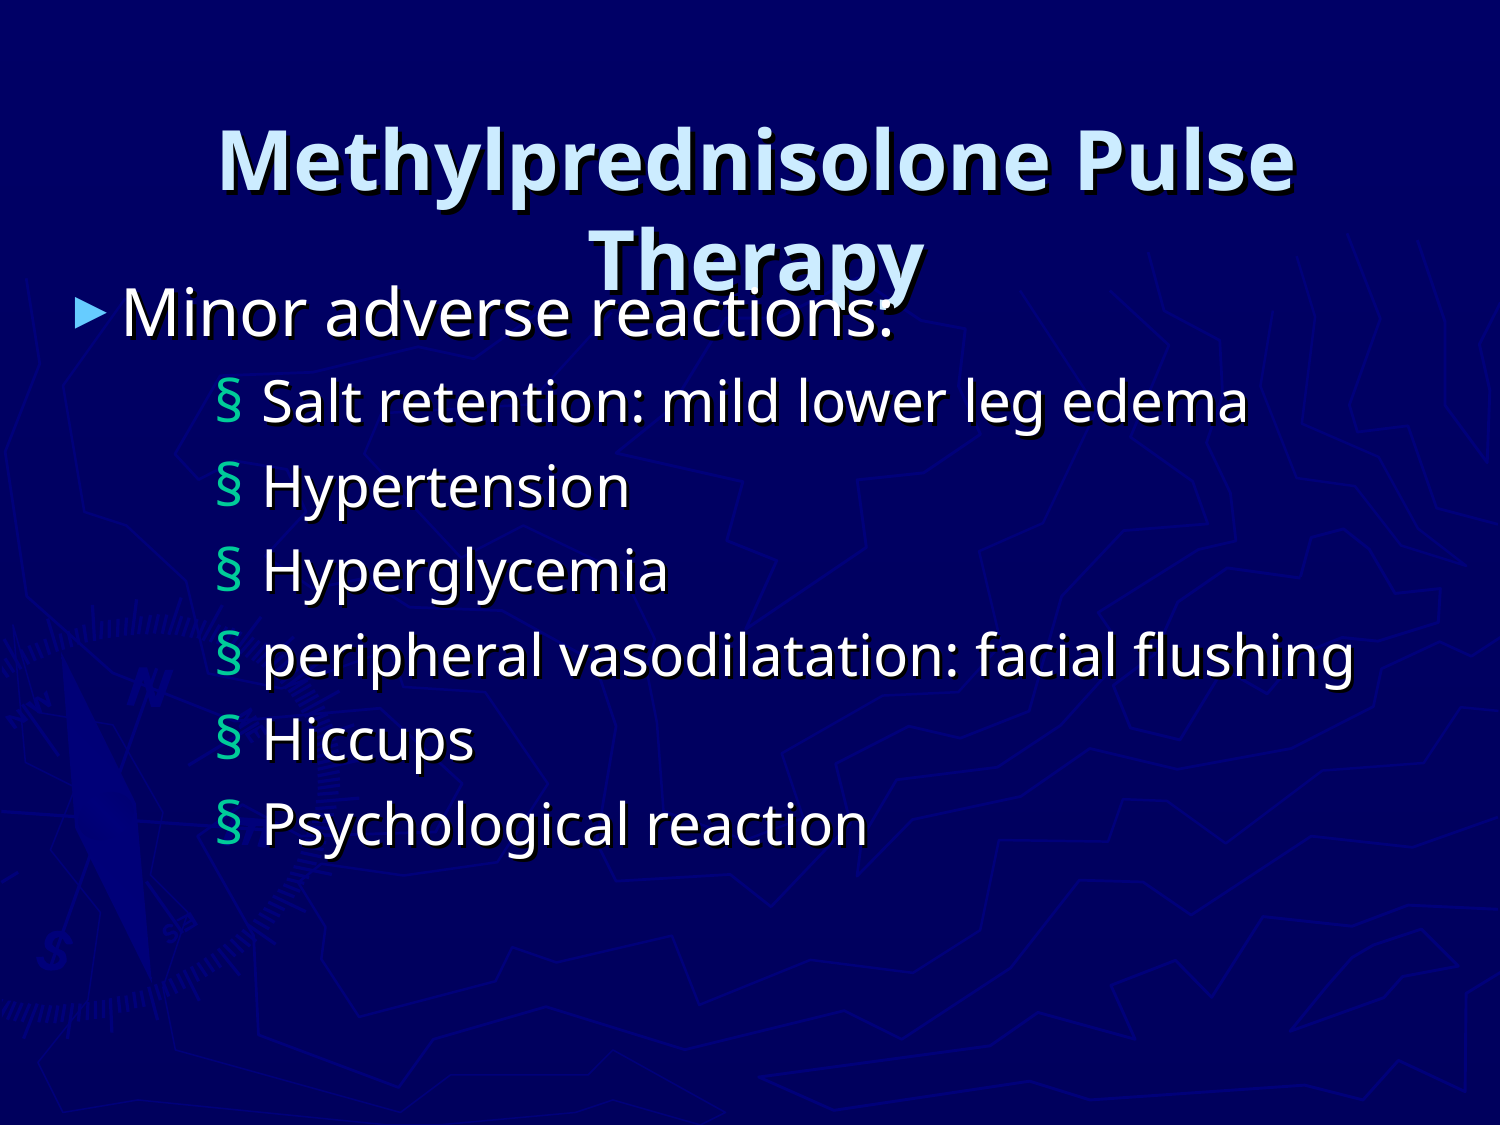

# Methylprednisolone Pulse Therapy
Minor adverse reactions:
Salt retention: mild lower leg edema
Hypertension
Hyperglycemia
peripheral vasodilatation: facial flushing
Hiccups
Psychological reaction